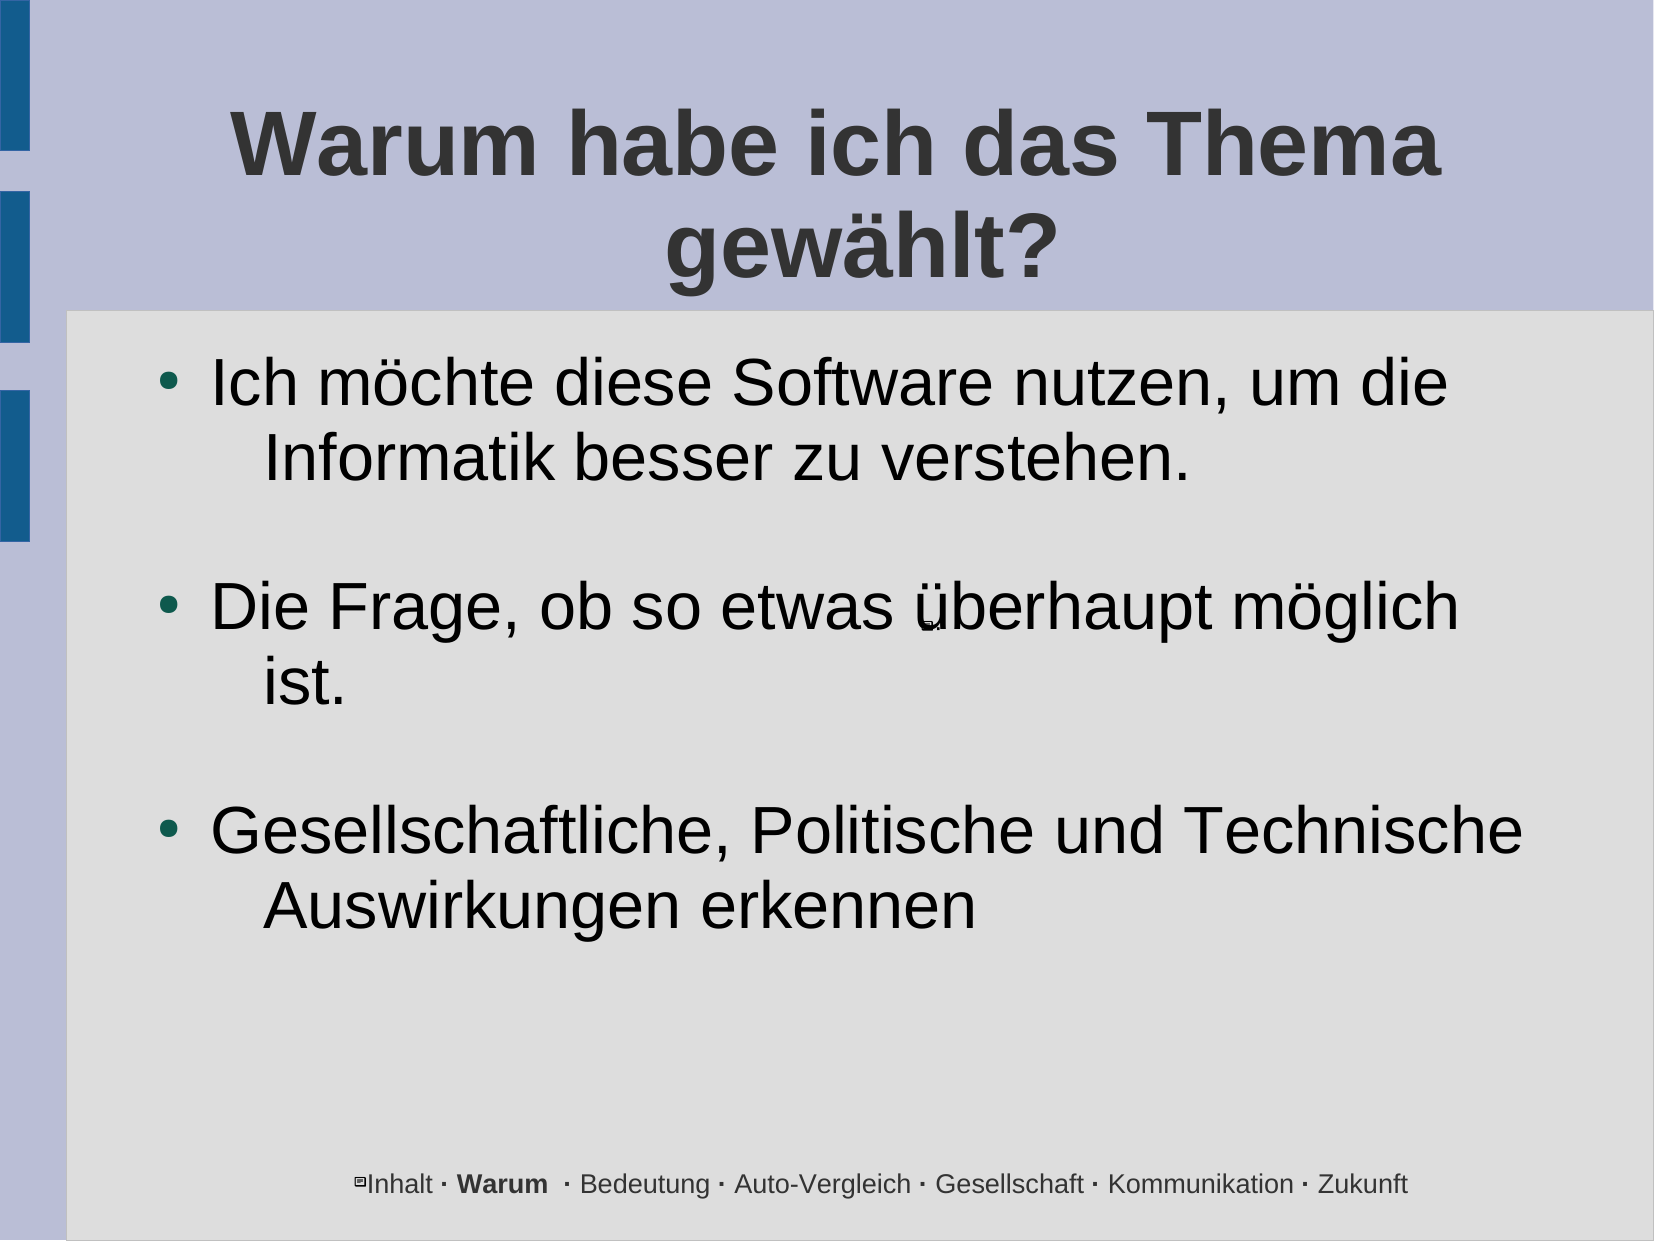

# Warum habe ich das Thema gewählt?
Ich möchte diese Software nutzen, um die Informatik besser zu verstehen.
Die Frage, ob so etwas überhaupt möglich ist.
Gesellschaftliche, Politische und Technische Auswirkungen erkennen
·
Inhalt · Warum · Bedeutung · Auto-Vergleich · Gesellschaft · Kommunikation · Zukunft